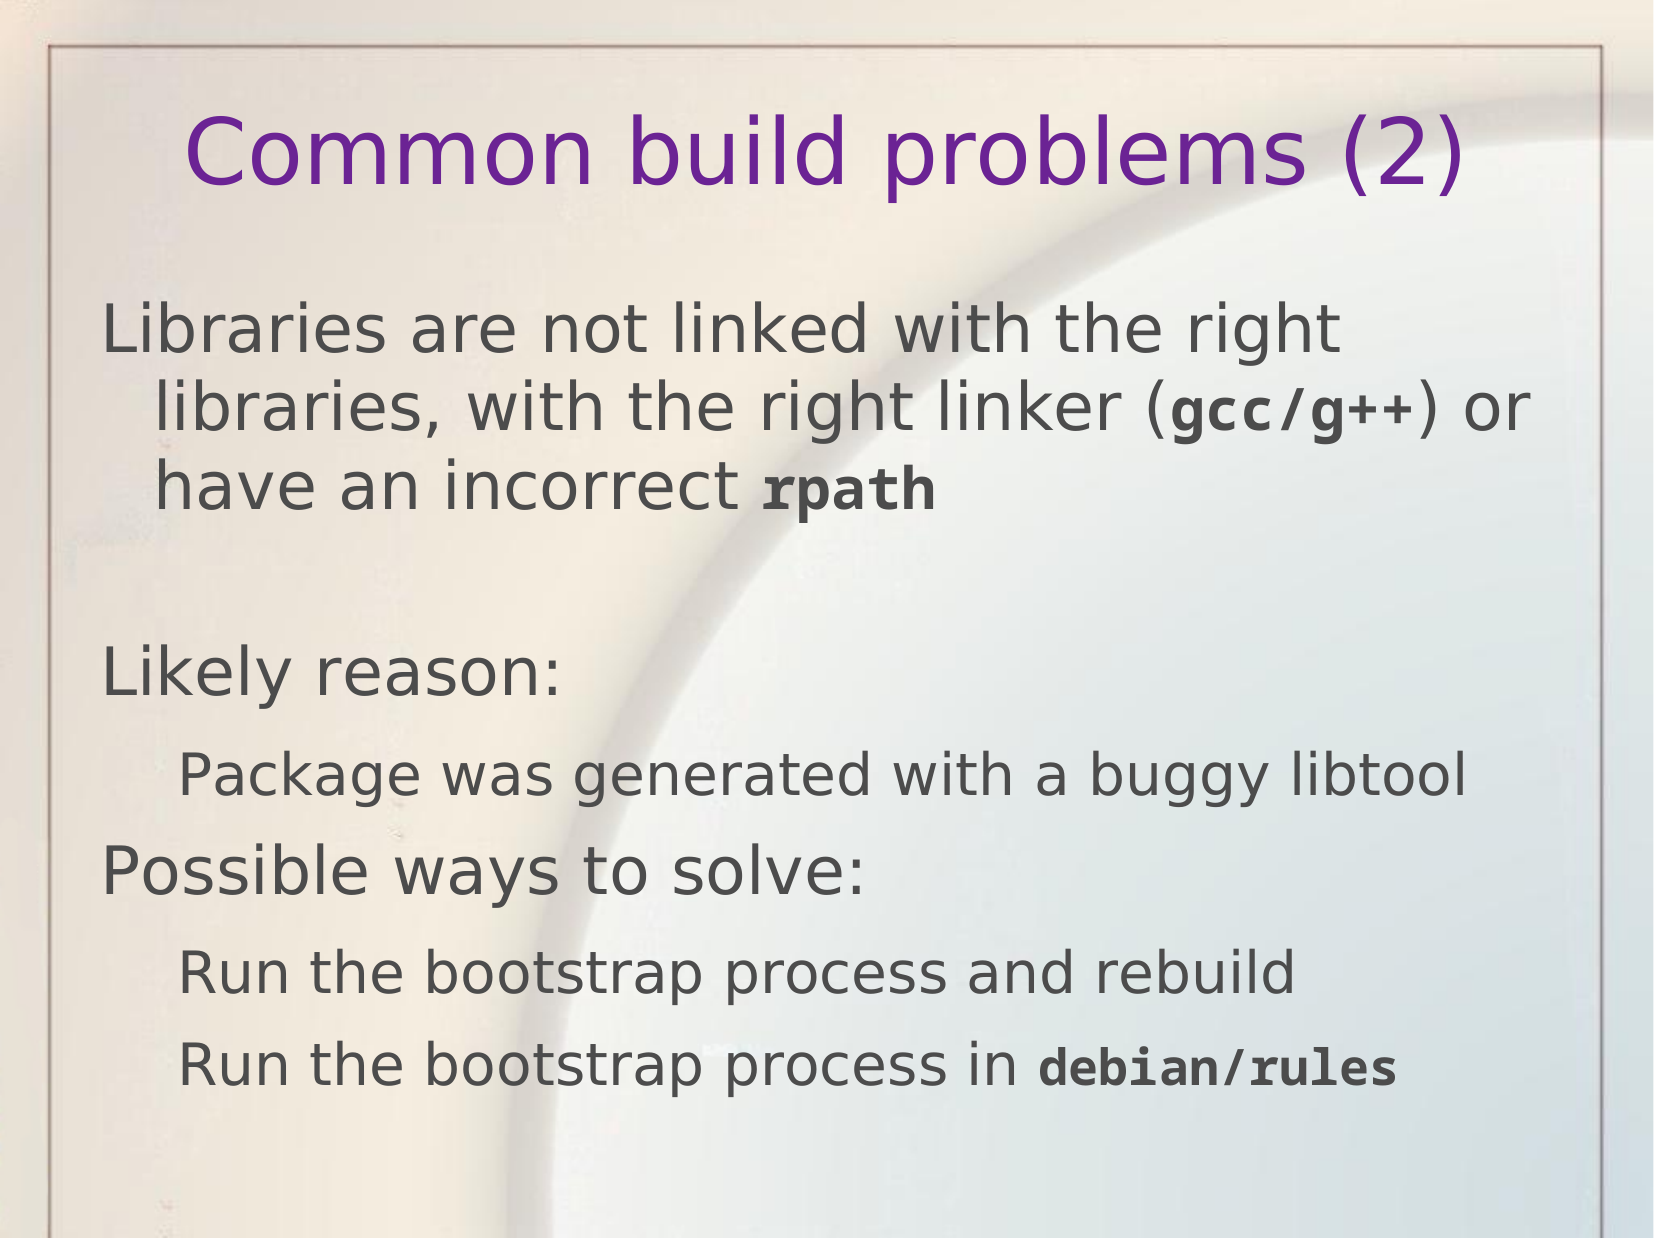

# Common build problems (2)
Libraries are not linked with the right libraries, with the right linker (gcc/g++) or have an incorrect rpath
Likely reason:
Package was generated with a buggy libtool
Possible ways to solve:
Run the bootstrap process and rebuild
Run the bootstrap process in debian/rules